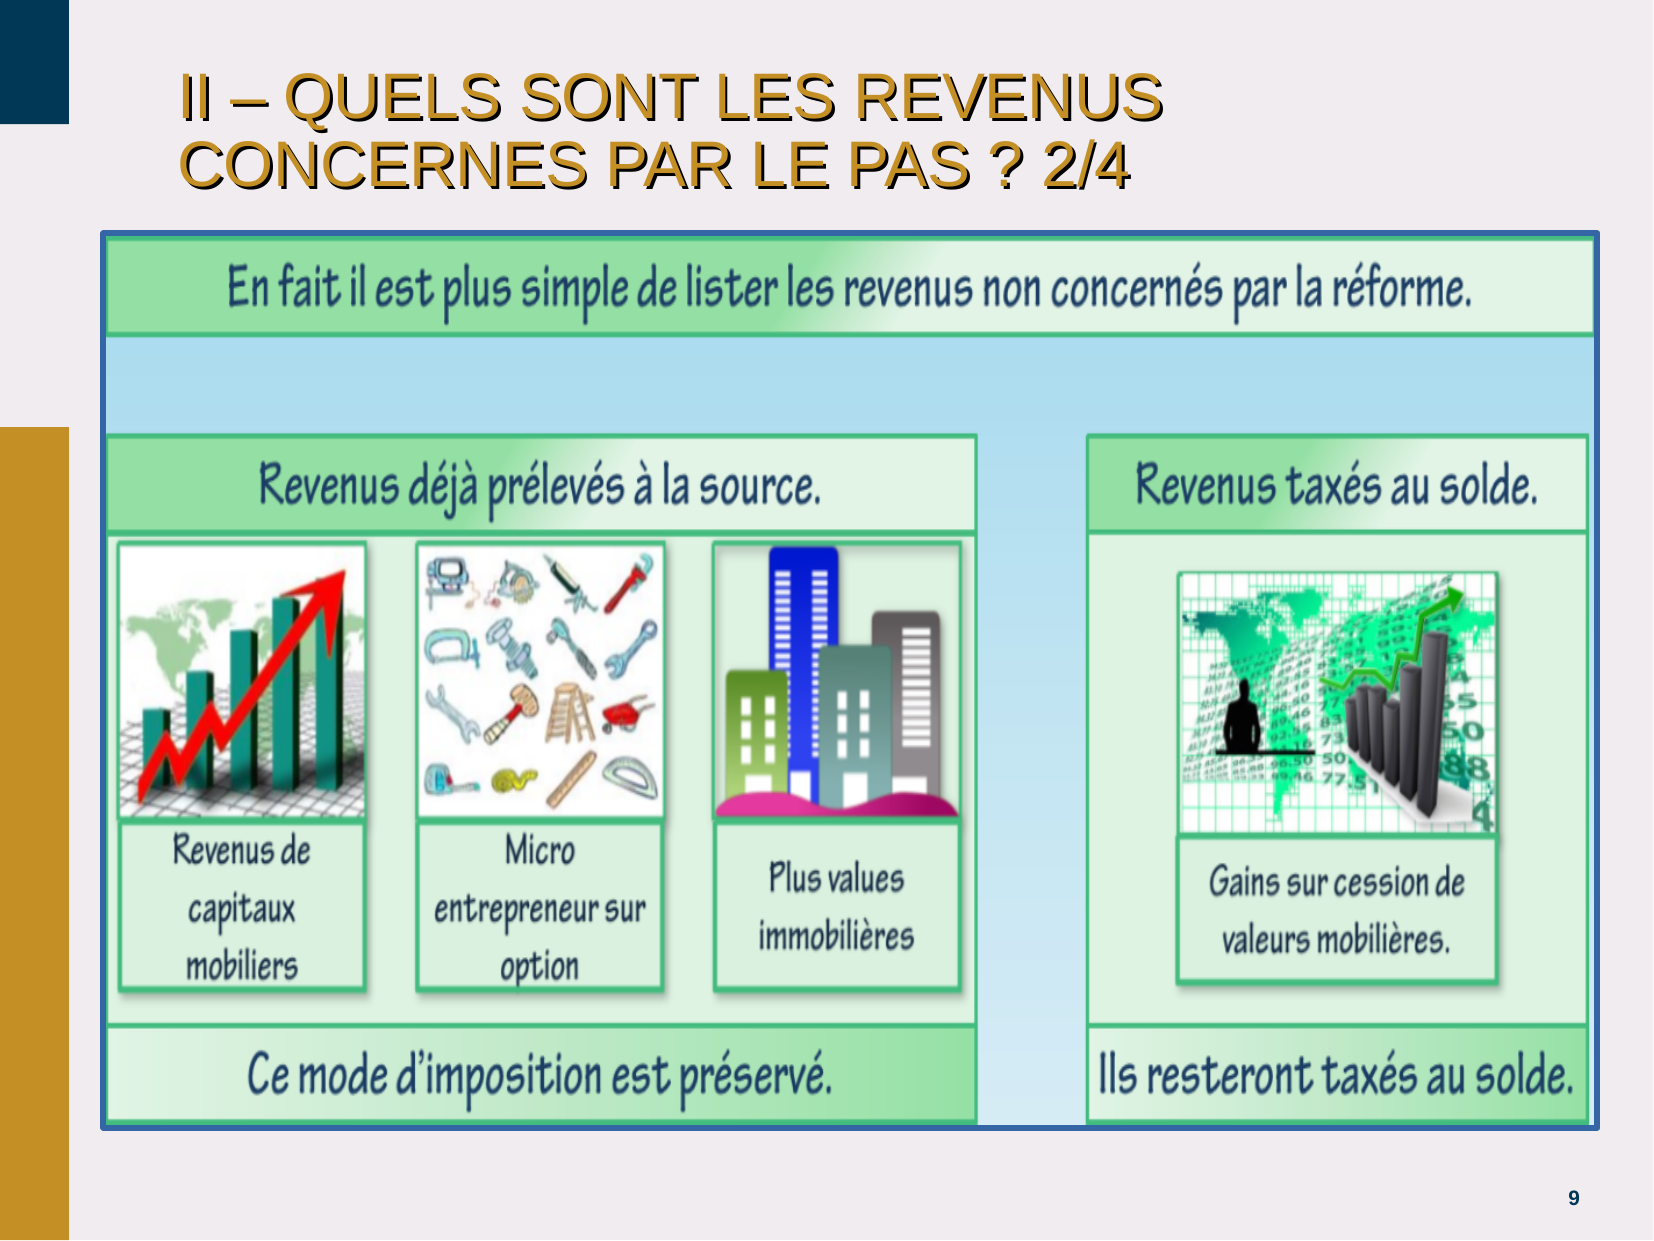

# II – QUELS SONT LES REVENUS CONCERNES PAR LE PAS ? 2/4